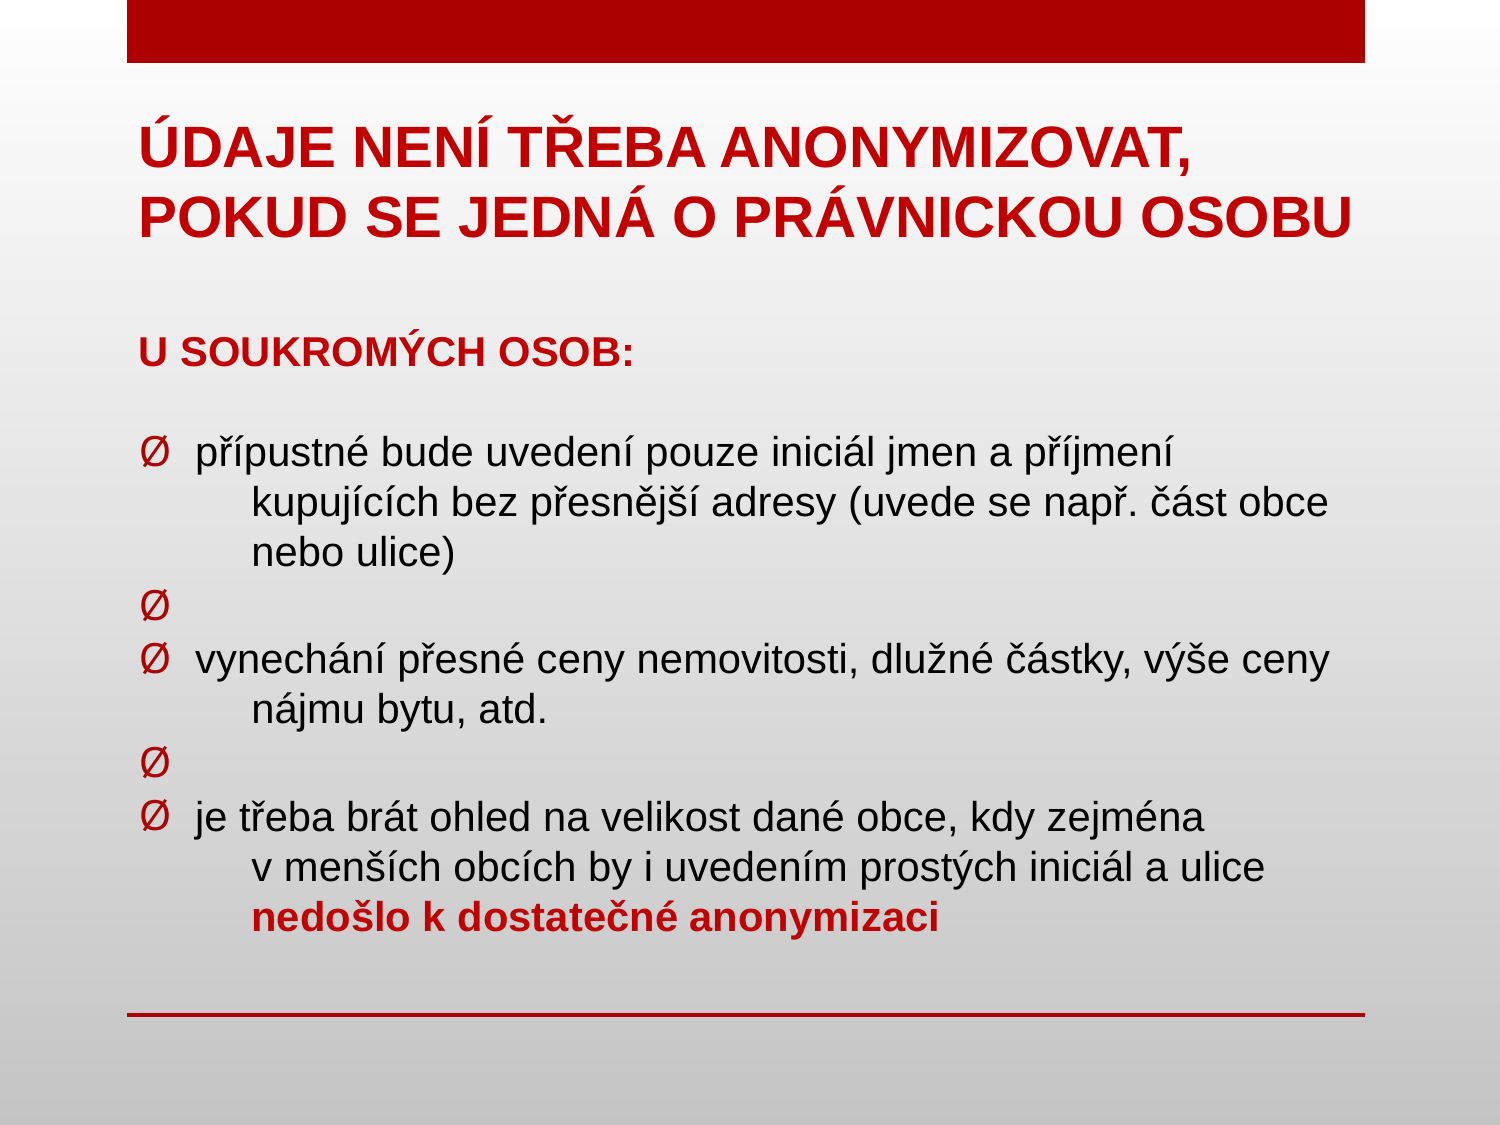

ÚDAJE NENÍ TŘEBA ANONYMIZOVAT, POKUD SE JEDNÁ O PRÁVNICKOU OSOBU
U SOUKROMÝCH OSOB:
přípustné bude uvedení pouze iniciál jmen a příjmení kupujících bez přesnější adresy (uvede se např. část obce nebo ulice)
vynechání přesné ceny nemovitosti, dlužné částky, výše ceny nájmu bytu, atd.
je třeba brát ohled na velikost dané obce, kdy zejména v menších obcích by i uvedením prostých iniciál a ulice nedošlo k dostatečné anonymizaci